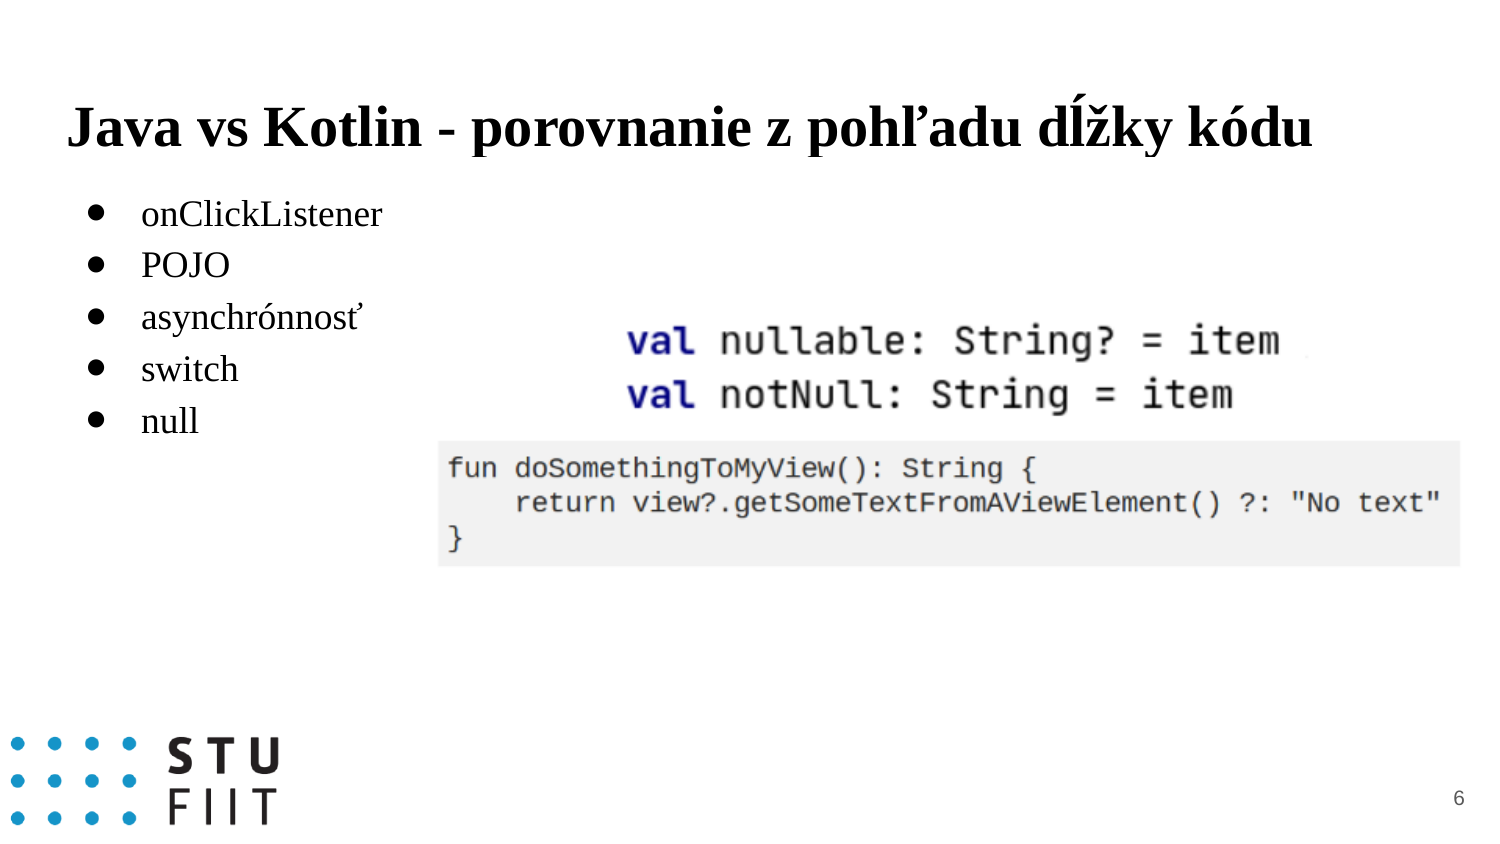

# Java vs Kotlin - porovnanie z pohľadu dĺžky kódu
onClickListener
POJO
asynchrónnosť
switch
null